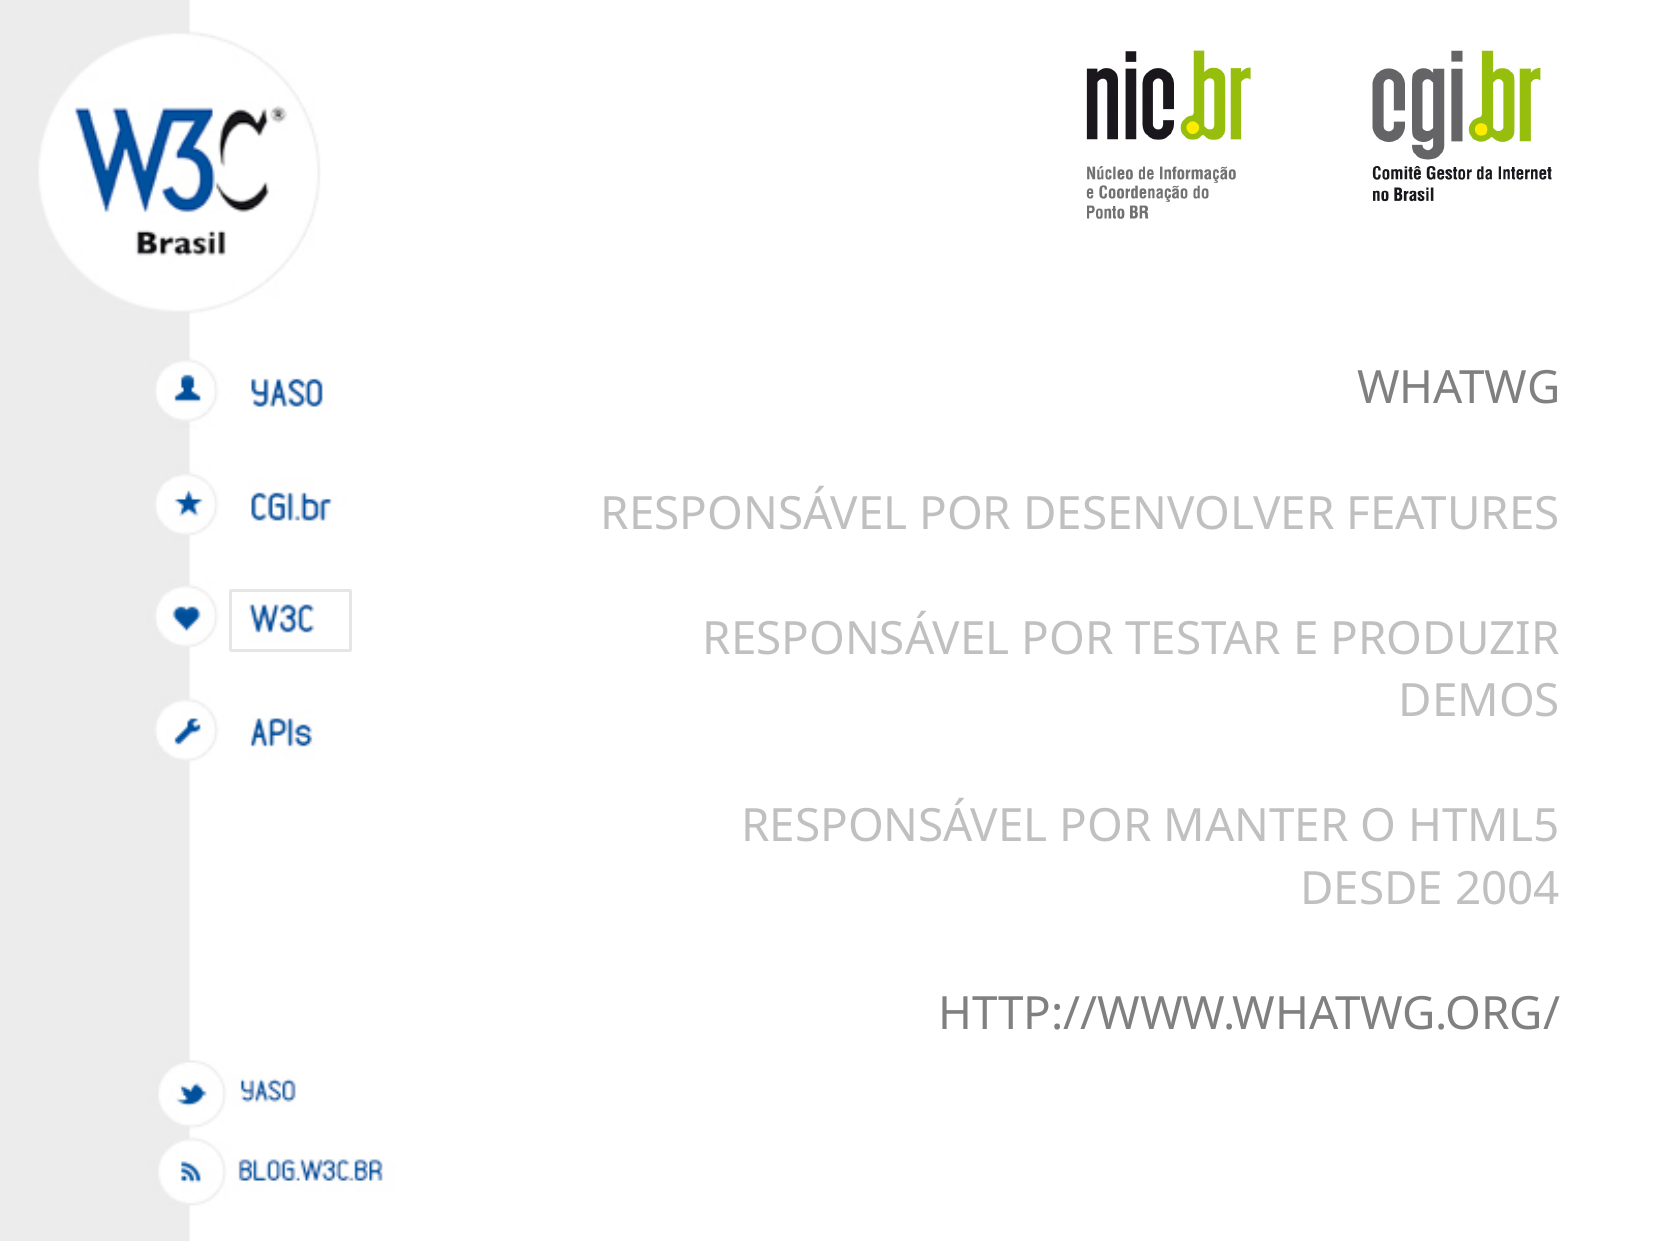

WHATWG
RESPONSÁVEL POR DESENVOLVER FEATURES
RESPONSÁVEL POR TESTAR E PRODUZIR DEMOS
RESPONSÁVEL POR MANTER O HTML5 DESDE 2004
HTTP://WWW.WHATWG.ORG/